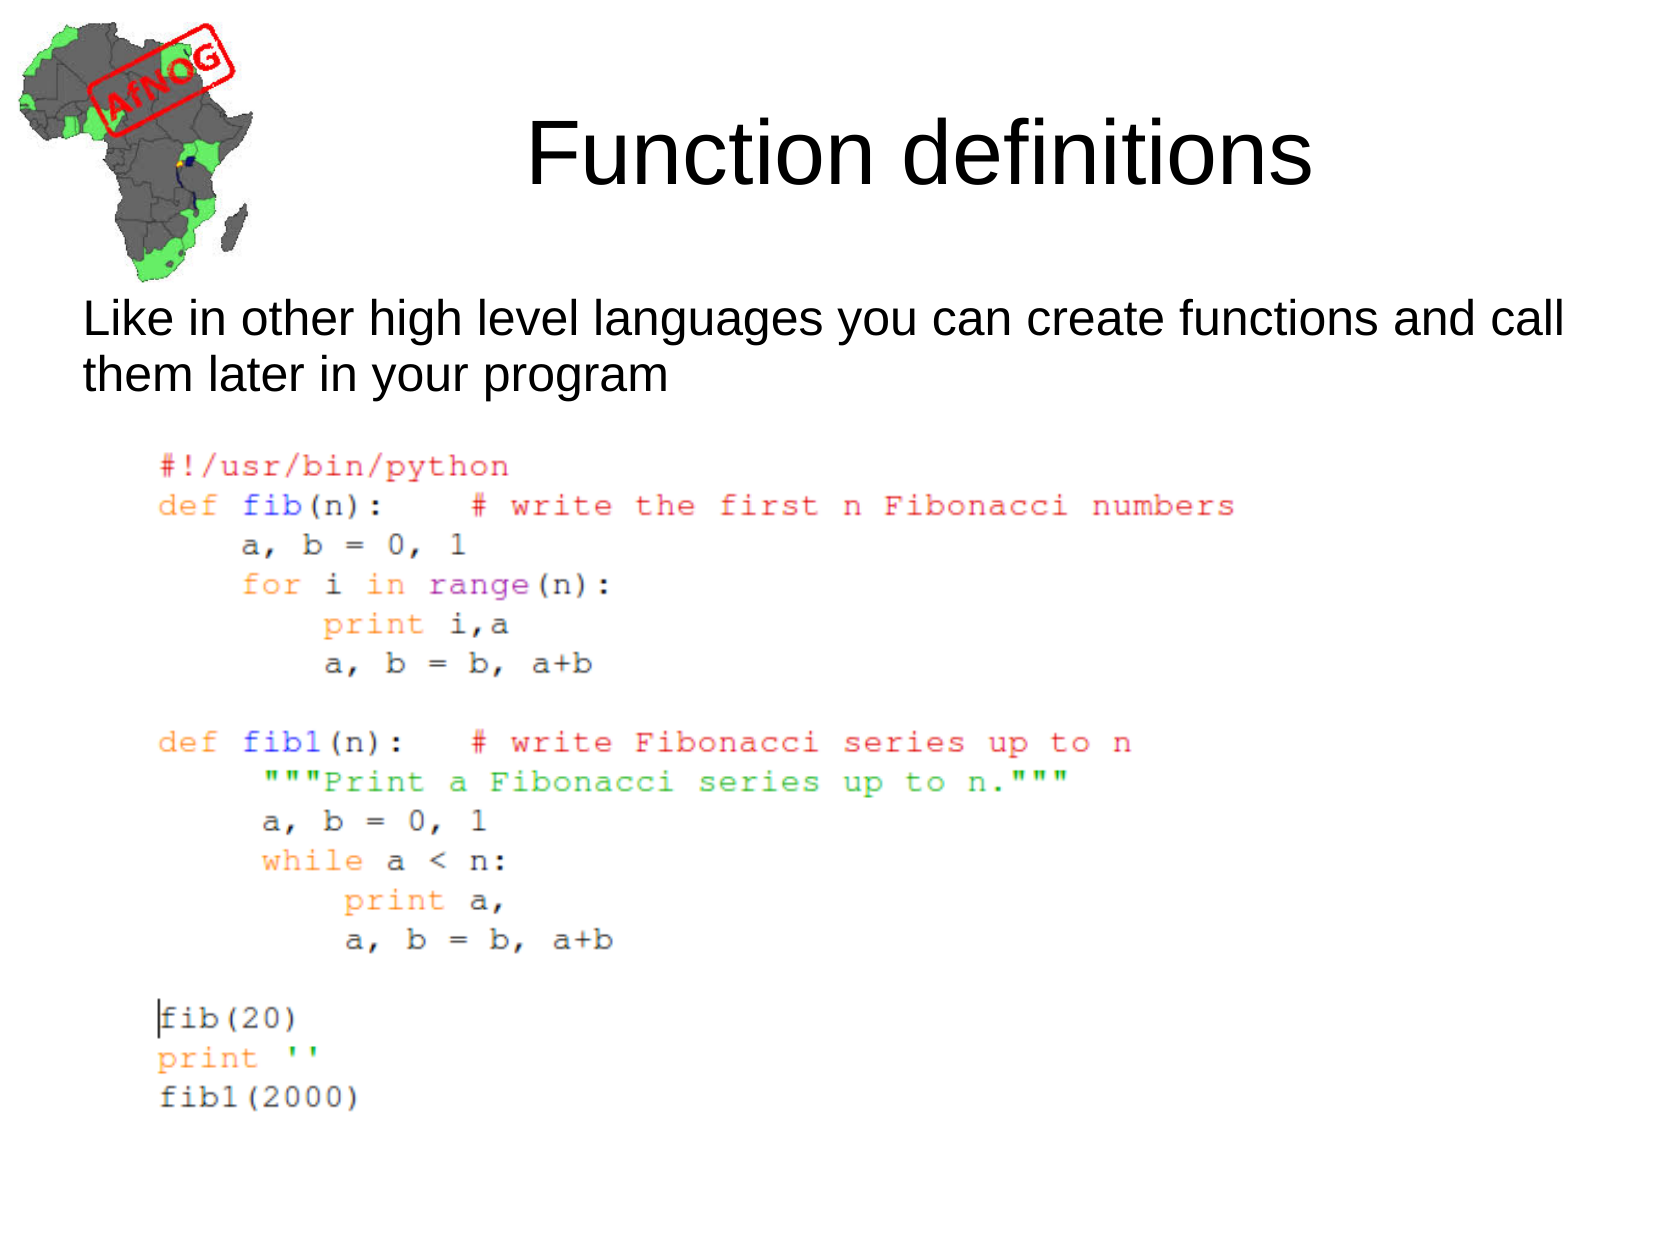

# Function definitions
Like in other high level languages you can create functions and call them later in your program